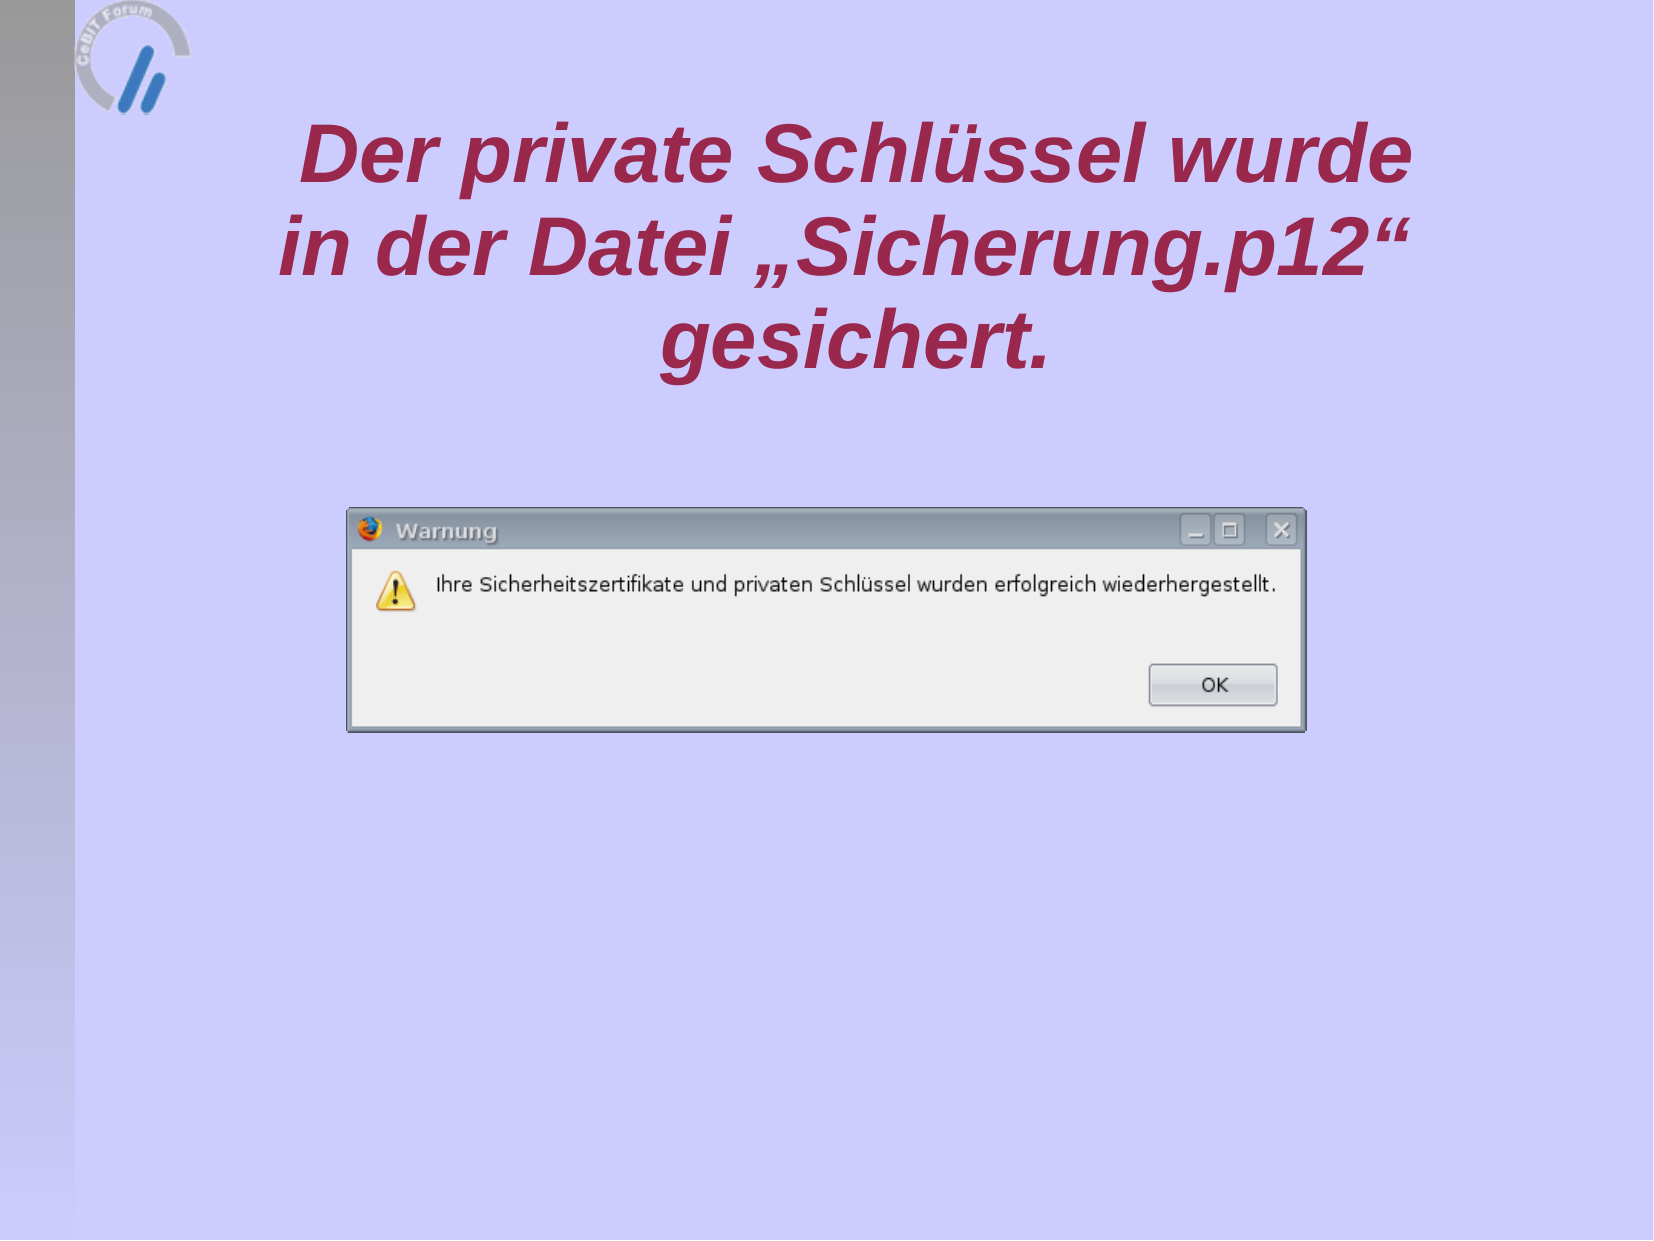

# Der private Schlüssel wurde in der Datei „Sicherung.p12“ gesichert.